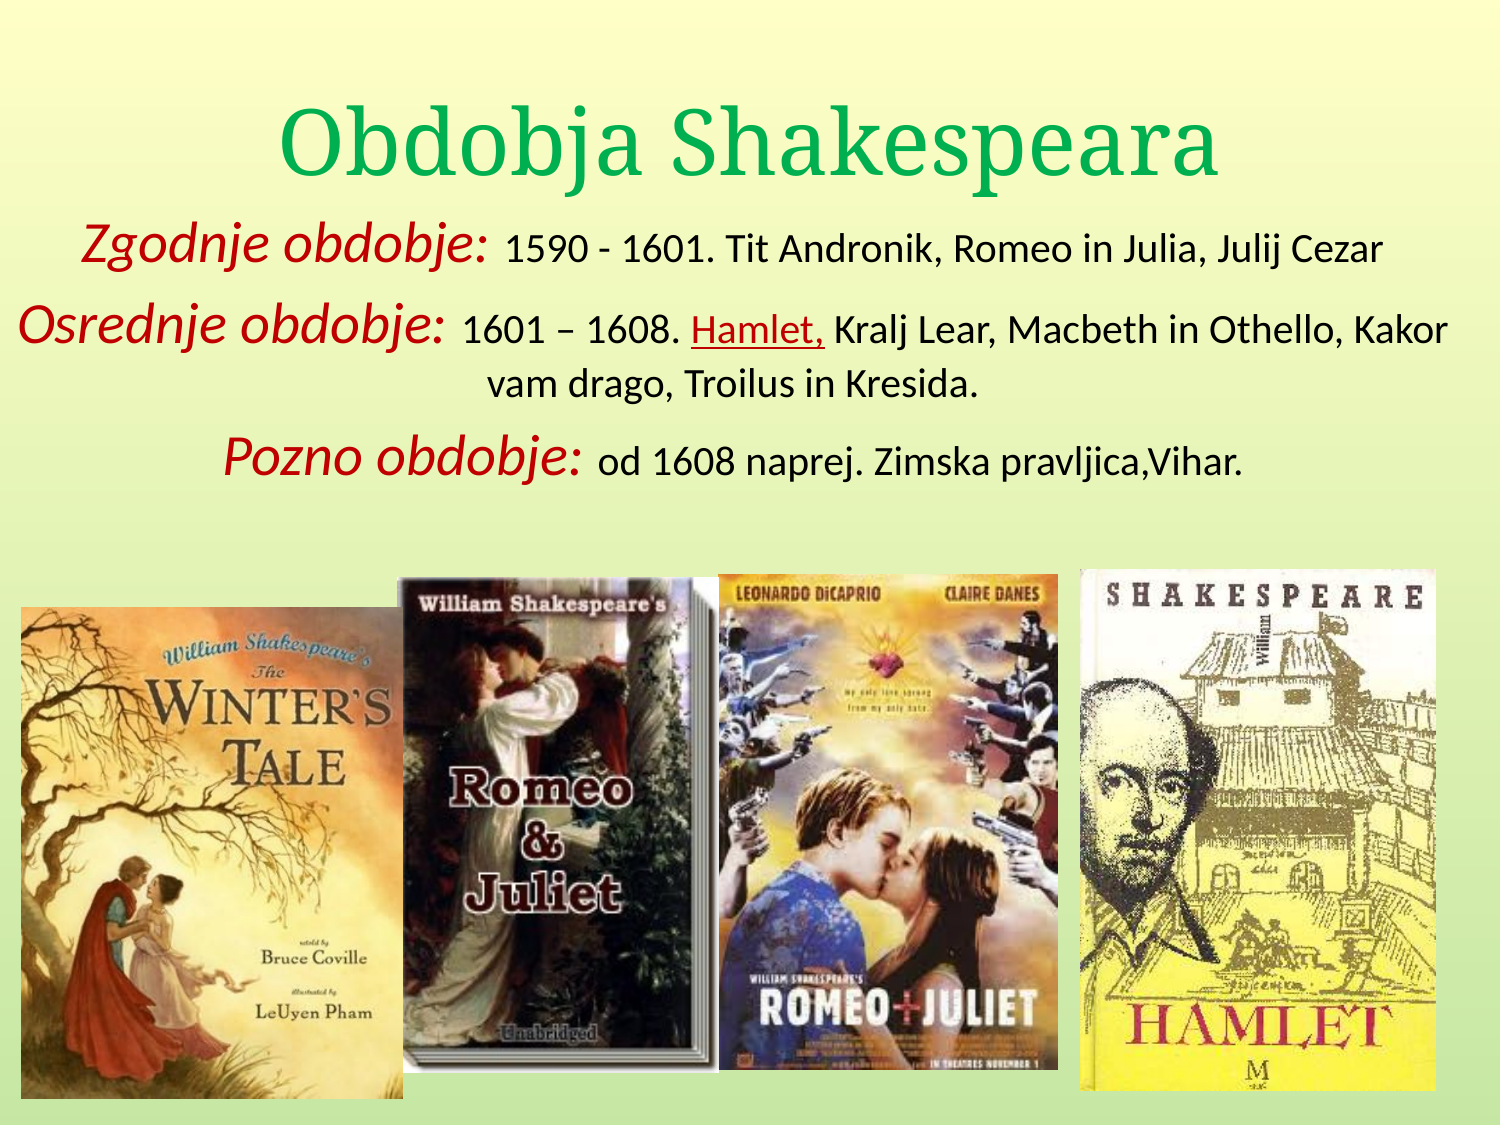

# Obdobja Shakespeara
Zgodnje obdobje: 1590 - 1601. Tit Andronik, Romeo in Julia, Julij Cezar
Osrednje obdobje: 1601 – 1608. Hamlet, Kralj Lear, Macbeth in Othello, Kakor vam drago, Troilus in Kresida.
Pozno obdobje: od 1608 naprej. Zimska pravljica,Vihar.